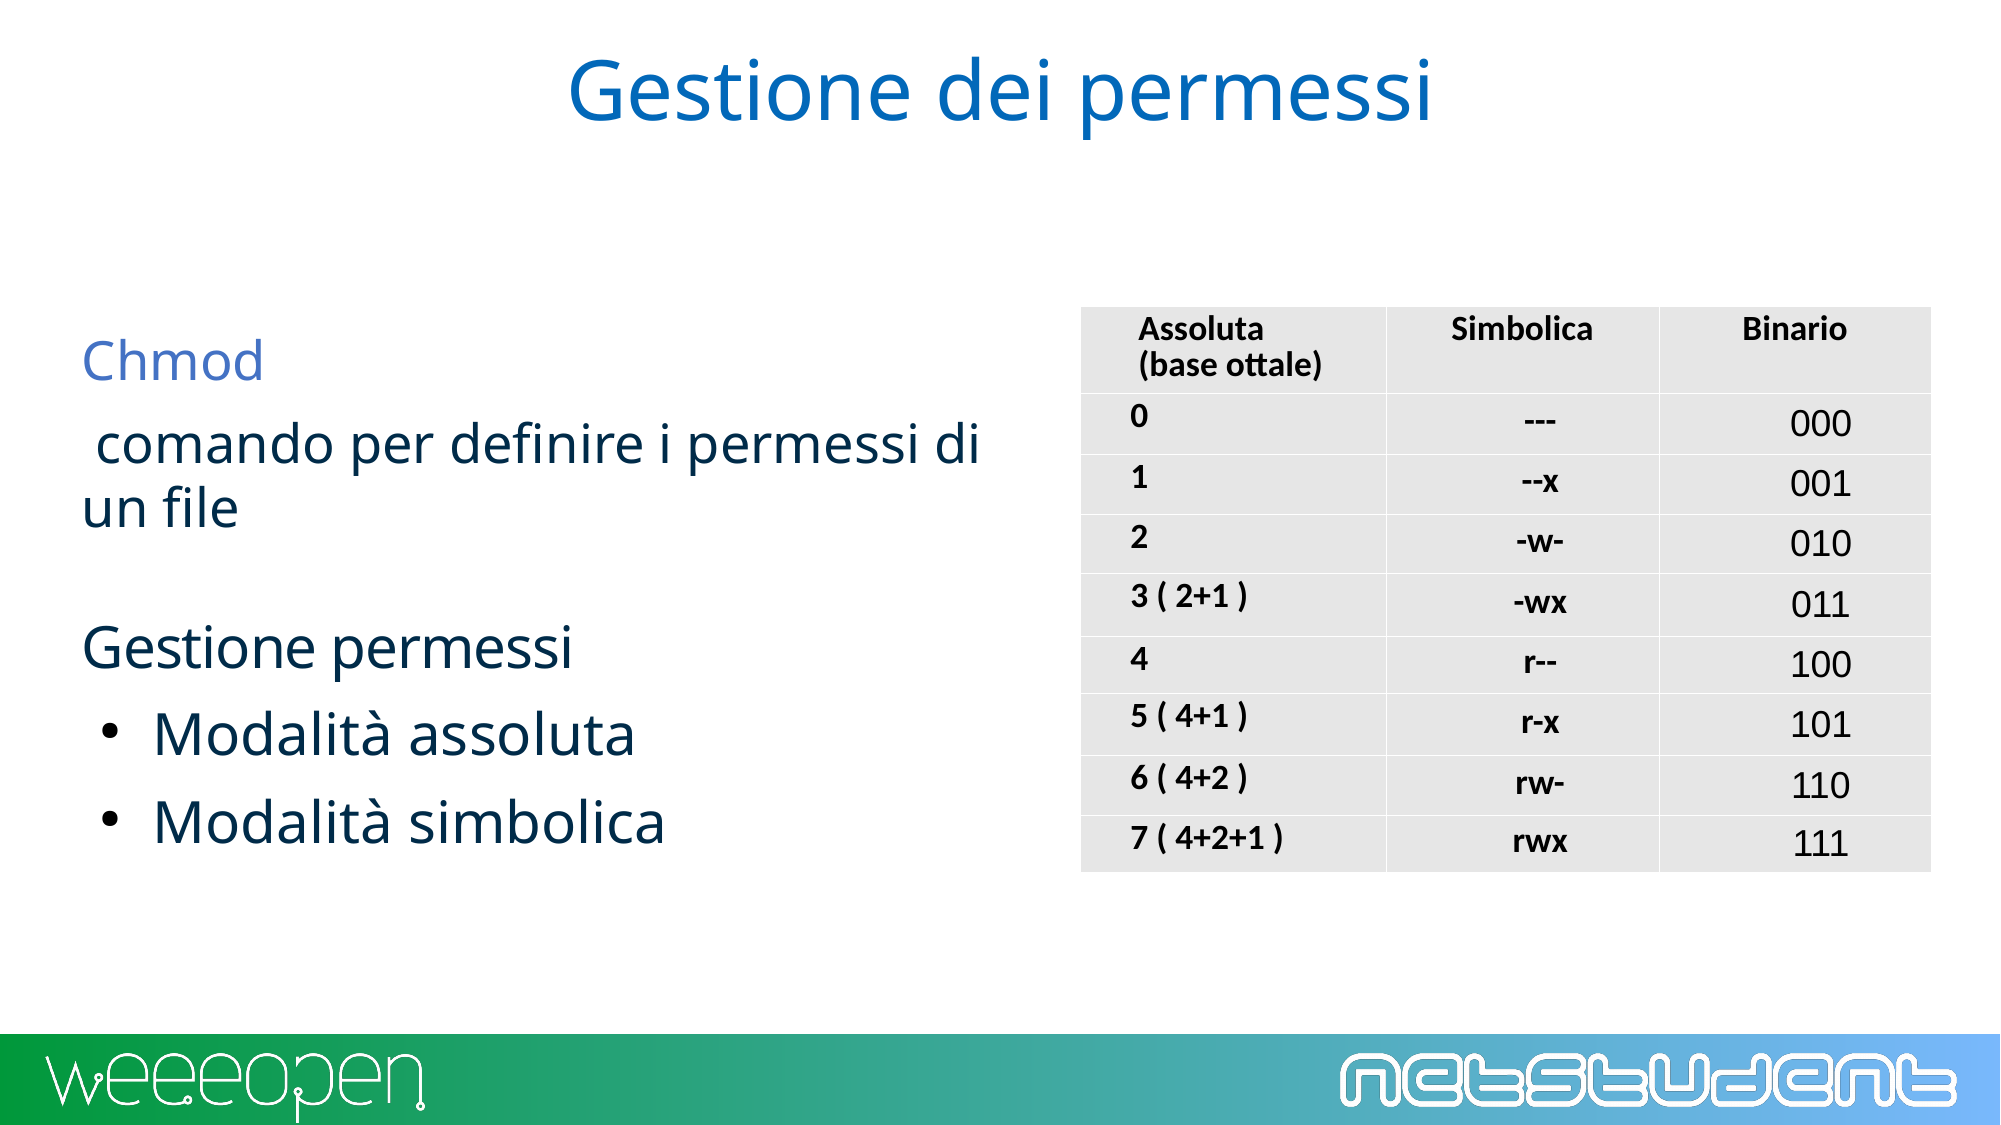

# Gestione dei permessi
| Assoluta (base ottale) | Simbolica | Binario |
| --- | --- | --- |
| 0 | --- | 000 |
| 1 | --x | 001 |
| 2 | -w- | 010 |
| 3 ( 2+1 ) | -wx | 011 |
| 4 | r-- | 100 |
| 5 ( 4+1 ) | r-x | 101 |
| 6 ( 4+2 ) | rw- | 110 |
| 7 ( 4+2+1 ) | rwx | 111 |
Chmod
 comando per definire i permessi di un file
Gestione permessi
Modalità assoluta
Modalità simbolica